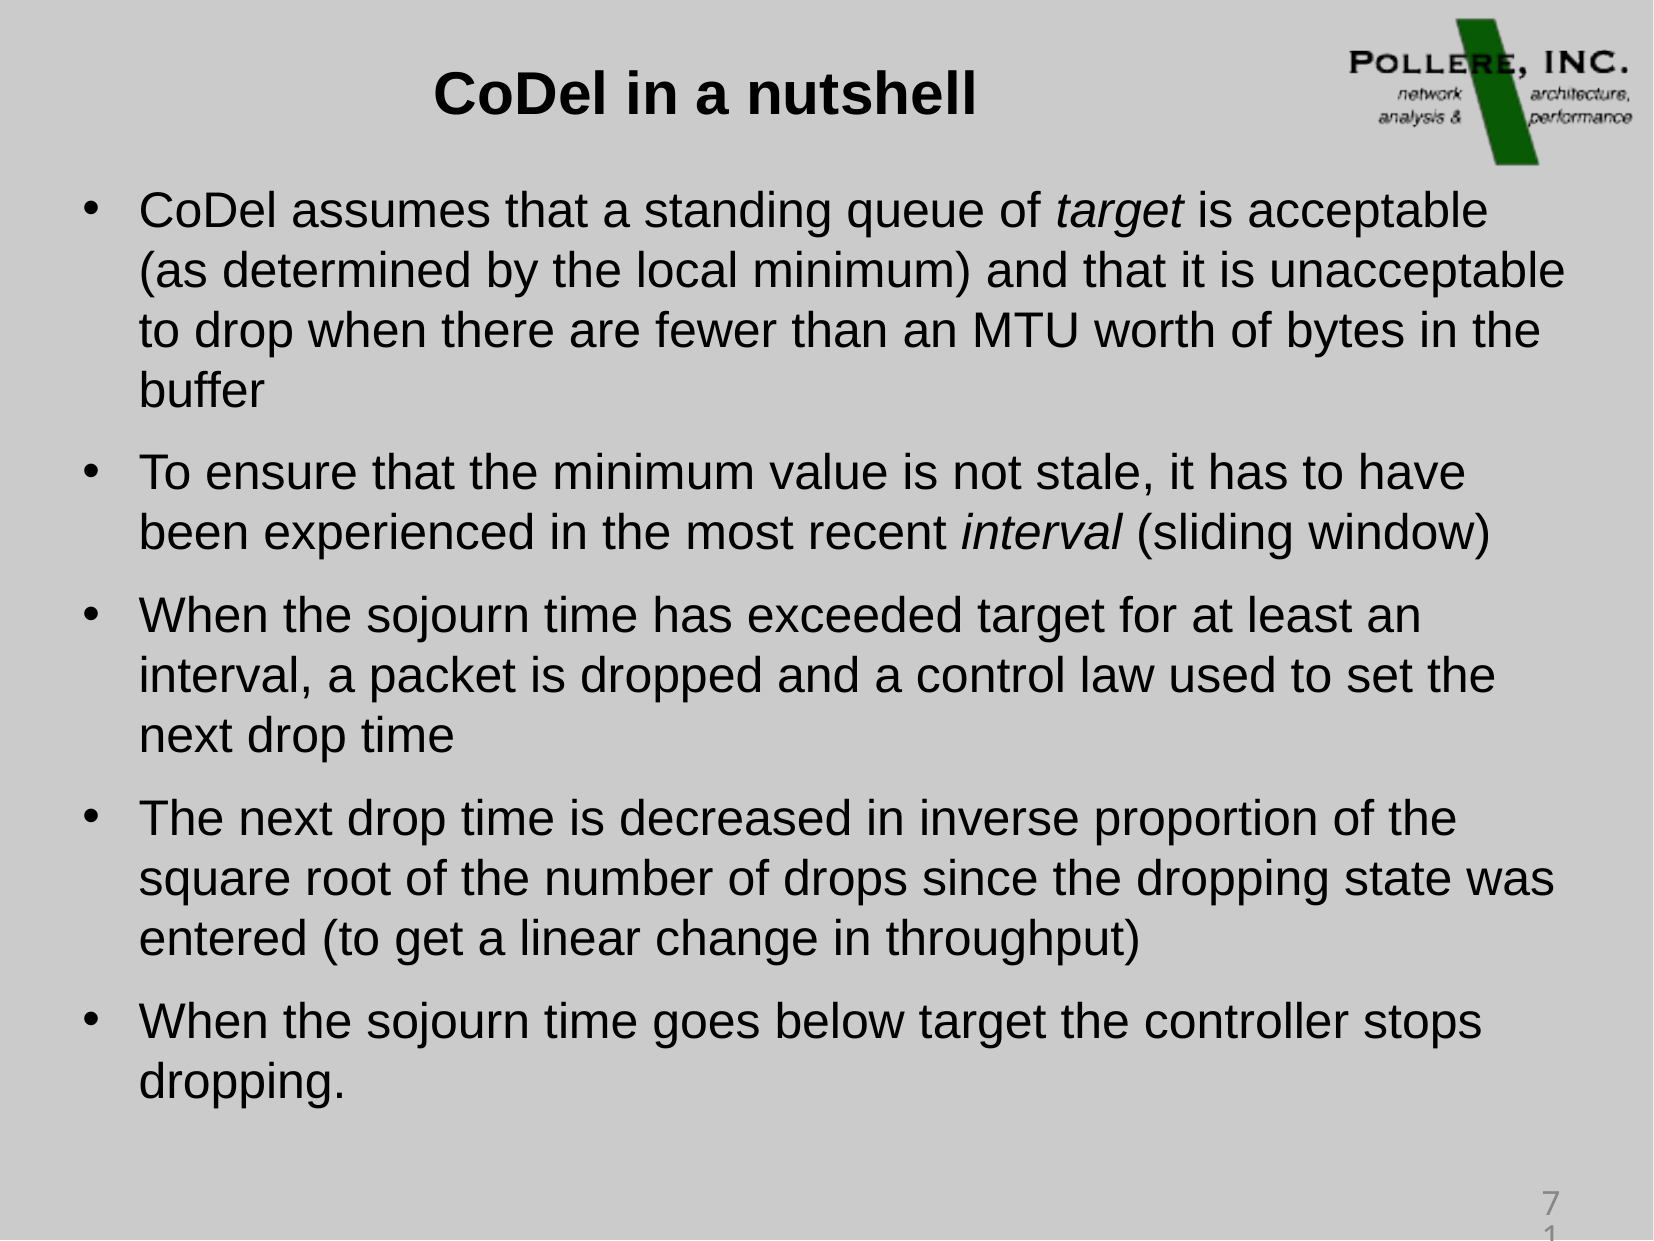

# CoDel in a nutshell
CoDel assumes that a standing queue of target is acceptable (as determined by the local minimum) and that it is unacceptable to drop when there are fewer than an MTU worth of bytes in the buffer
To ensure that the minimum value is not stale, it has to have been experienced in the most recent interval (sliding window)
When the sojourn time has exceeded target for at least an interval, a packet is dropped and a control law used to set the next drop time
The next drop time is decreased in inverse proportion of the square root of the number of drops since the dropping state was entered (to get a linear change in throughput)
When the sojourn time goes below target the controller stops dropping.
71